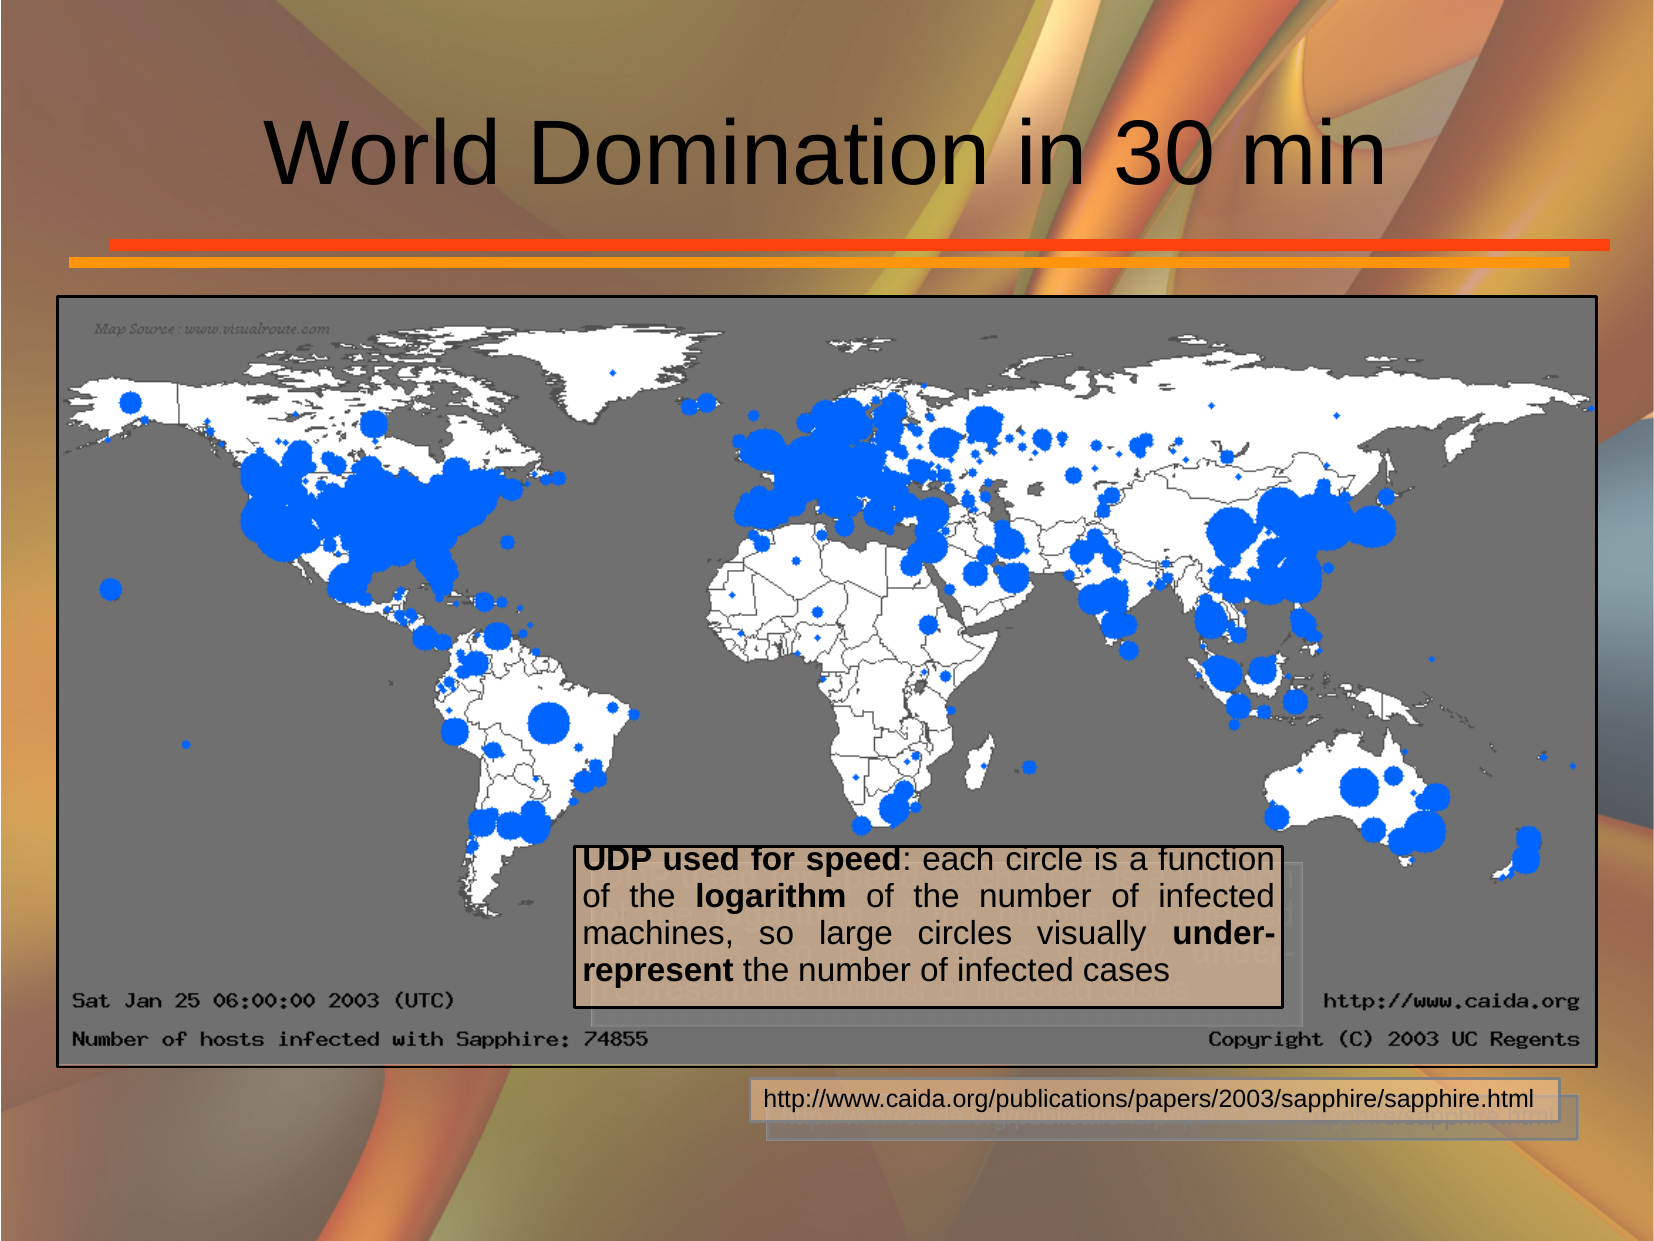

# World Domination in 30 min
UDP used for speed: each circle is a function of the logarithm of the number of infected machines, so large circles visually under-represent the number of infected cases
http://www.caida.org/publications/papers/2003/sapphire/sapphire.html